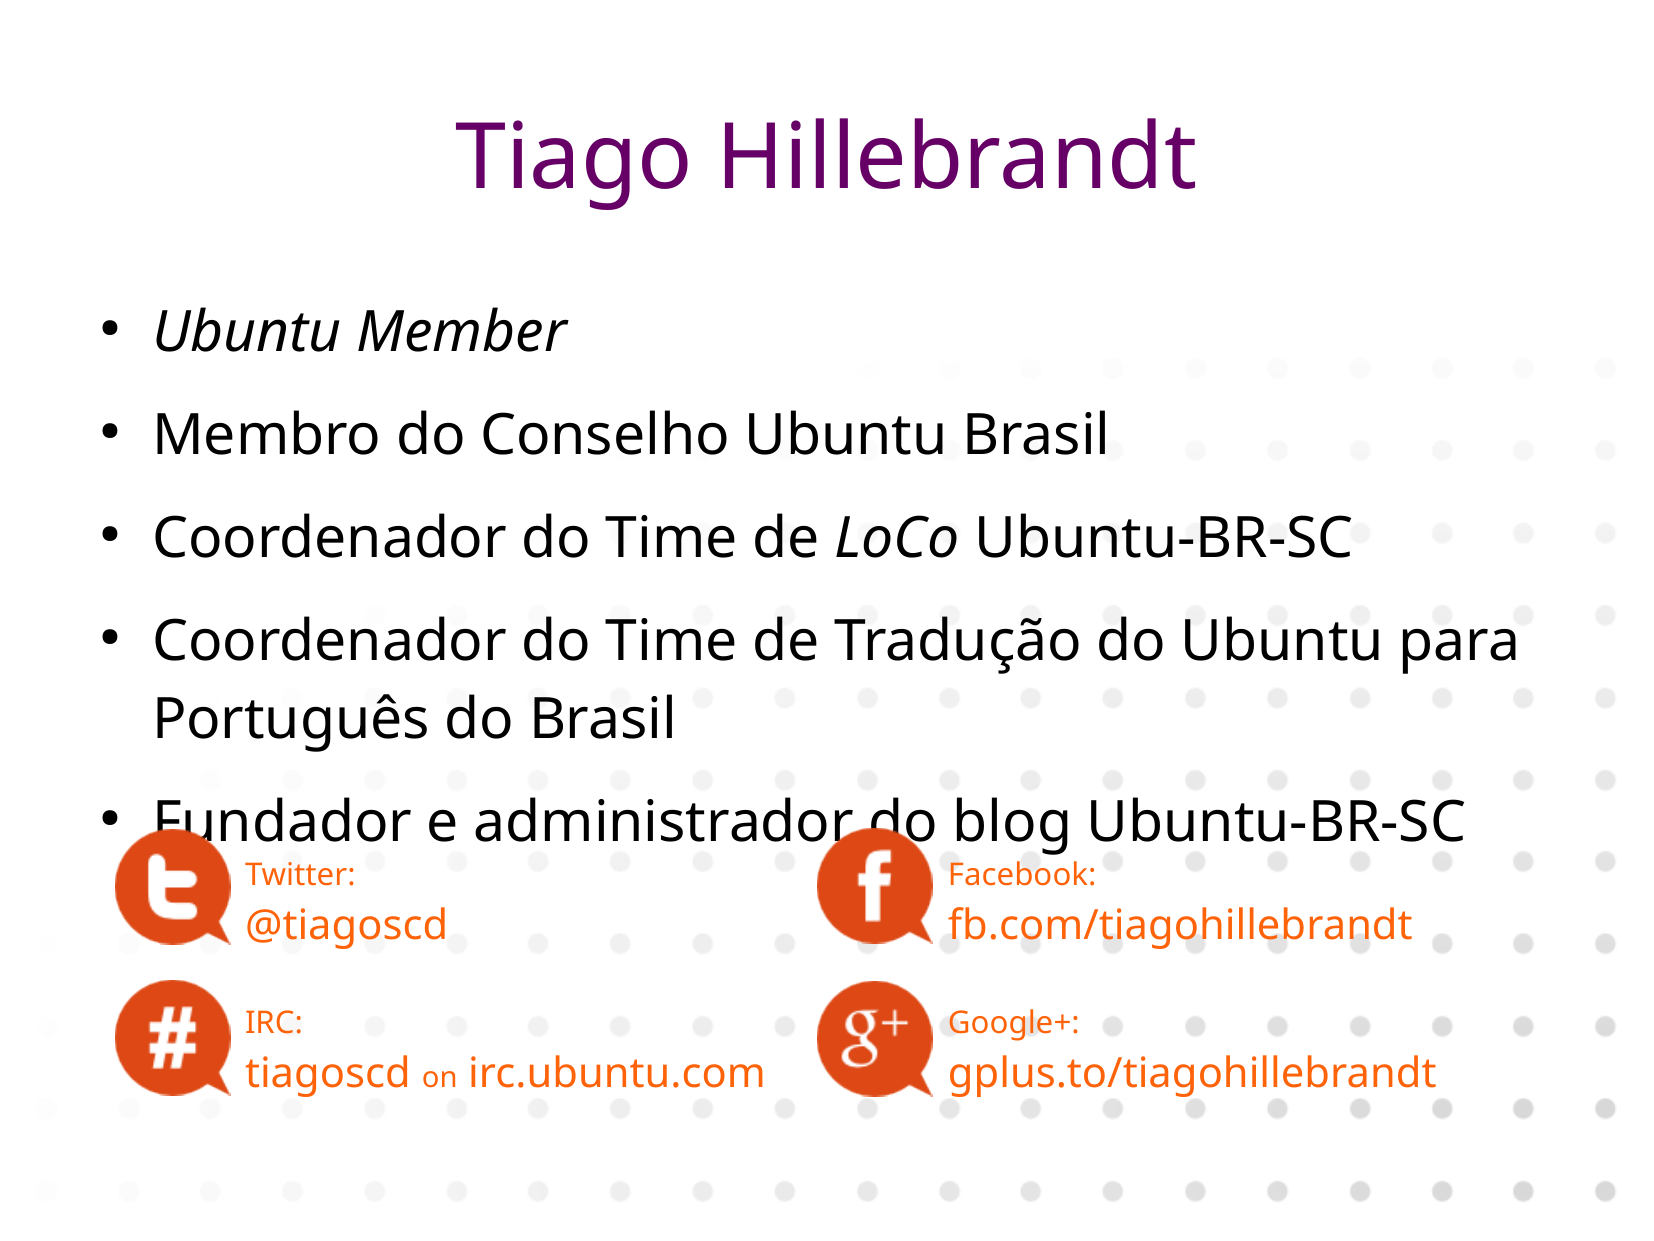

# Tiago Hillebrandt
Ubuntu Member
Membro do Conselho Ubuntu Brasil
Coordenador do Time de LoCo Ubuntu-BR-SC
Coordenador do Time de Tradução do Ubuntu para Português do Brasil
Fundador e administrador do blog Ubuntu-BR-SC
Twitter:
@tiagoscd
Facebook:
fb.com/tiagohillebrandt
IRC:
tiagoscd on irc.ubuntu.com
Google+:
gplus.to/tiagohillebrandt